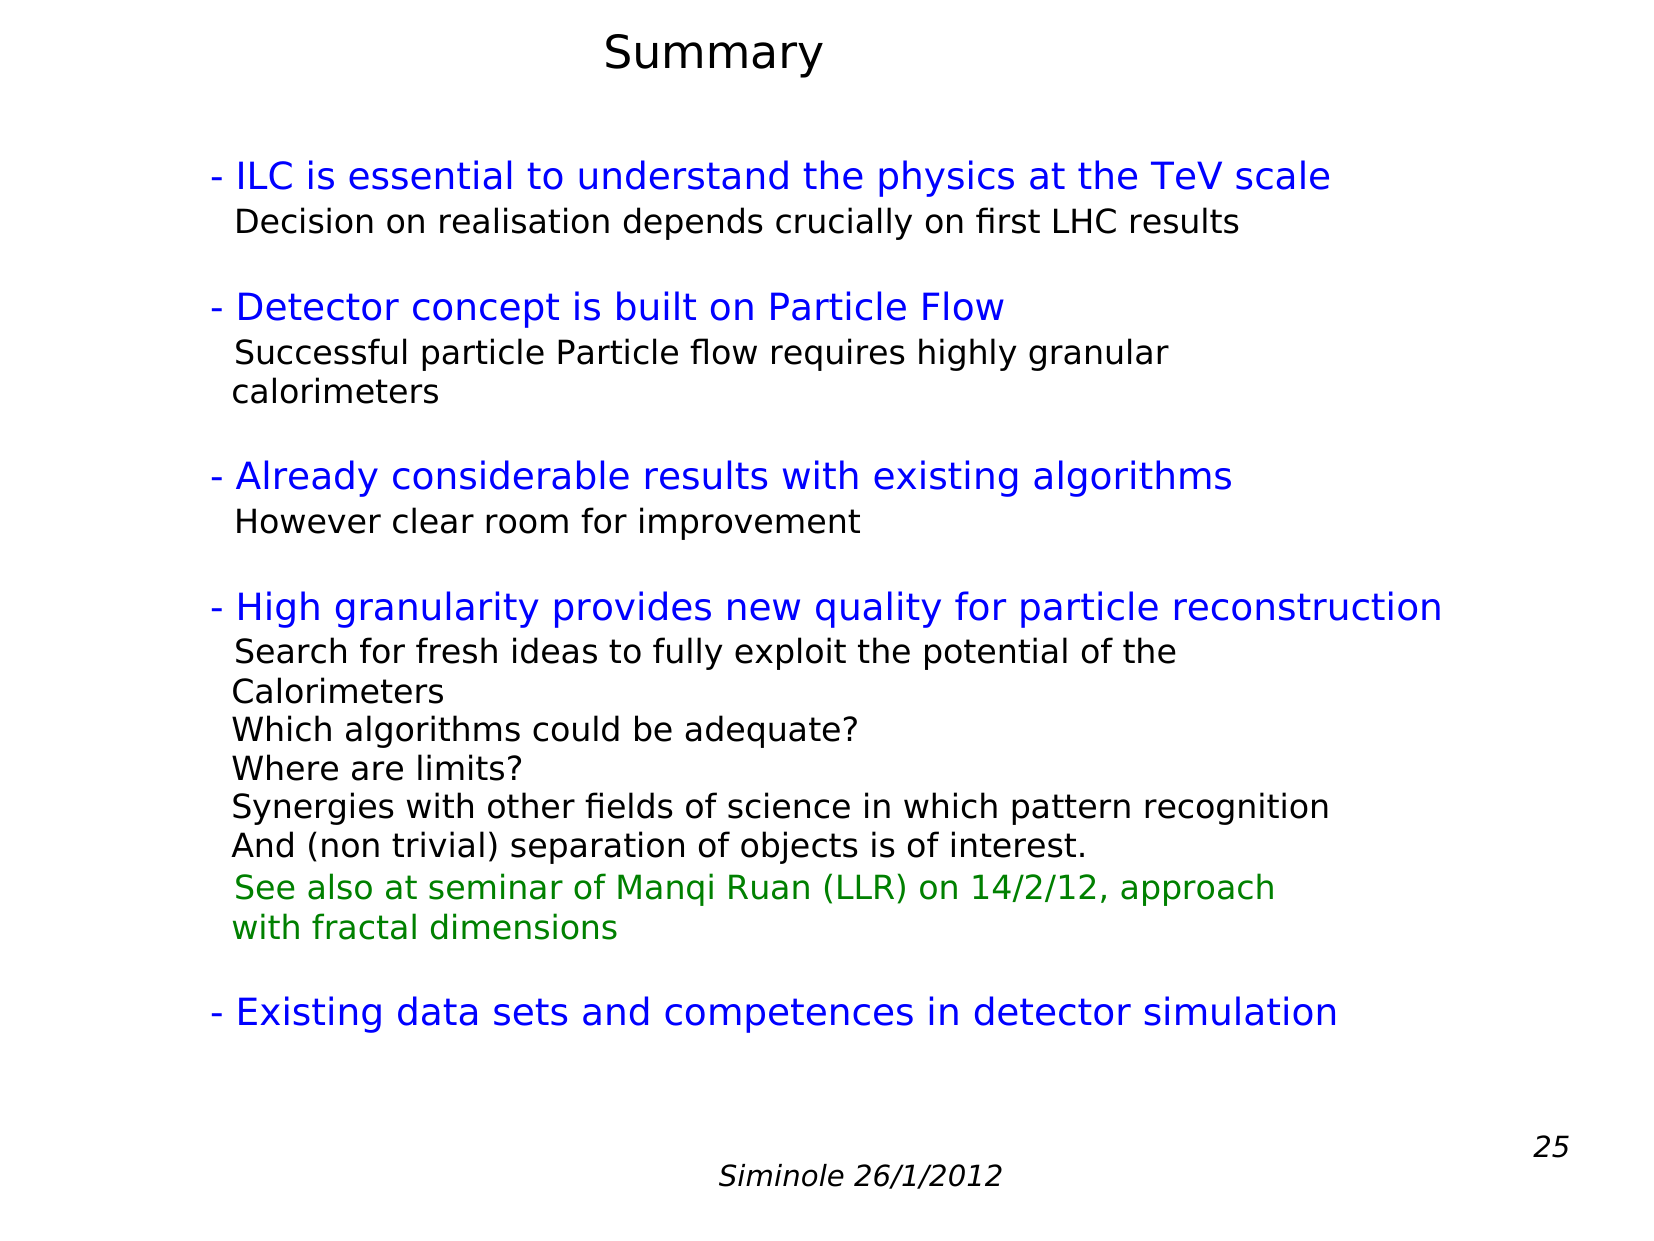

Summary
- ILC is essential to understand the physics at the TeV scale
 Decision on realisation depends crucially on first LHC results
- Detector concept is built on Particle Flow
 Successful particle Particle flow requires highly granular
 calorimeters
- Already considerable results with existing algorithms
 However clear room for improvement
- High granularity provides new quality for particle reconstruction
 Search for fresh ideas to fully exploit the potential of the
 Calorimeters
 Which algorithms could be adequate?
 Where are limits?
 Synergies with other fields of science in which pattern recognition
 And (non trivial) separation of objects is of interest.
 See also at seminar of Manqi Ruan (LLR) on 14/2/12, approach
 with fractal dimensions
- Existing data sets and competences in detector simulation
Comite d'evaluation
25